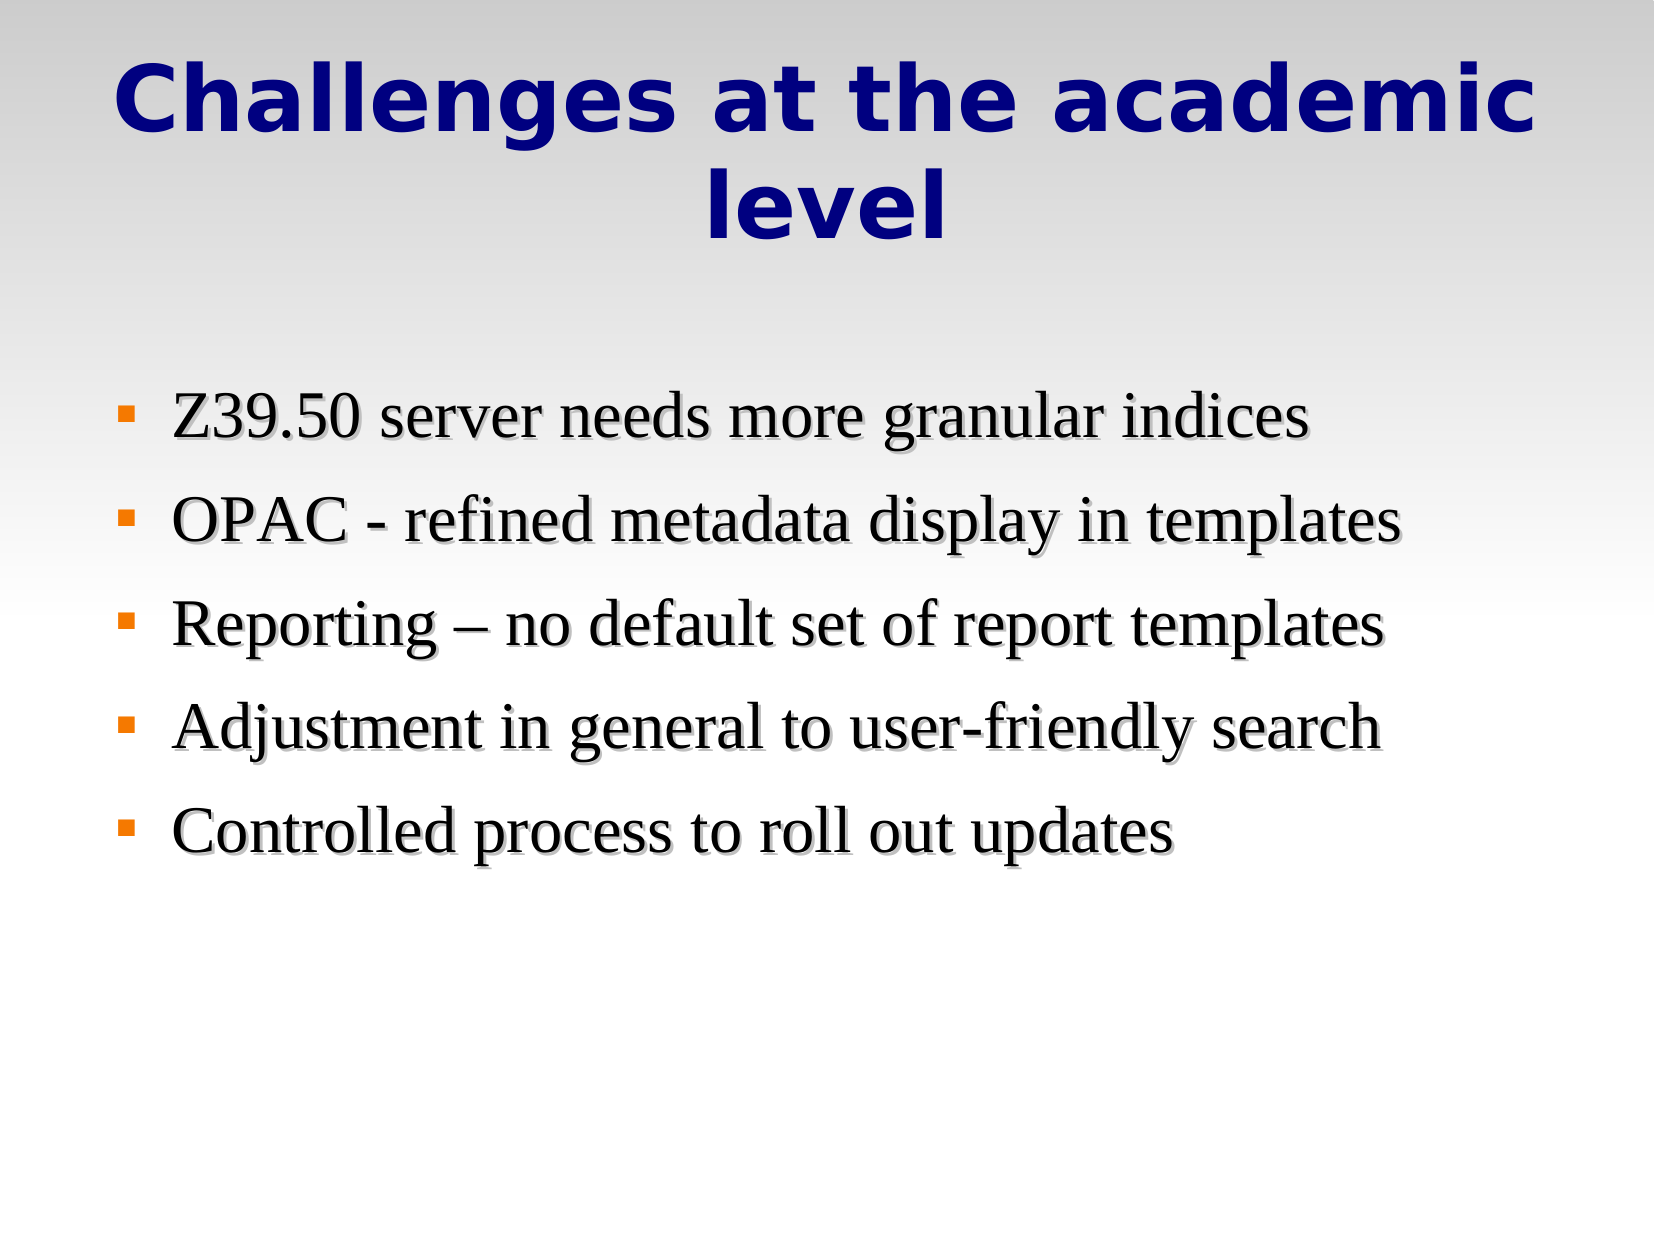

# Challenges at the academic level
Z39.50 server needs more granular indices
OPAC - refined metadata display in templates
Reporting – no default set of report templates
Adjustment in general to user-friendly search
Controlled process to roll out updates